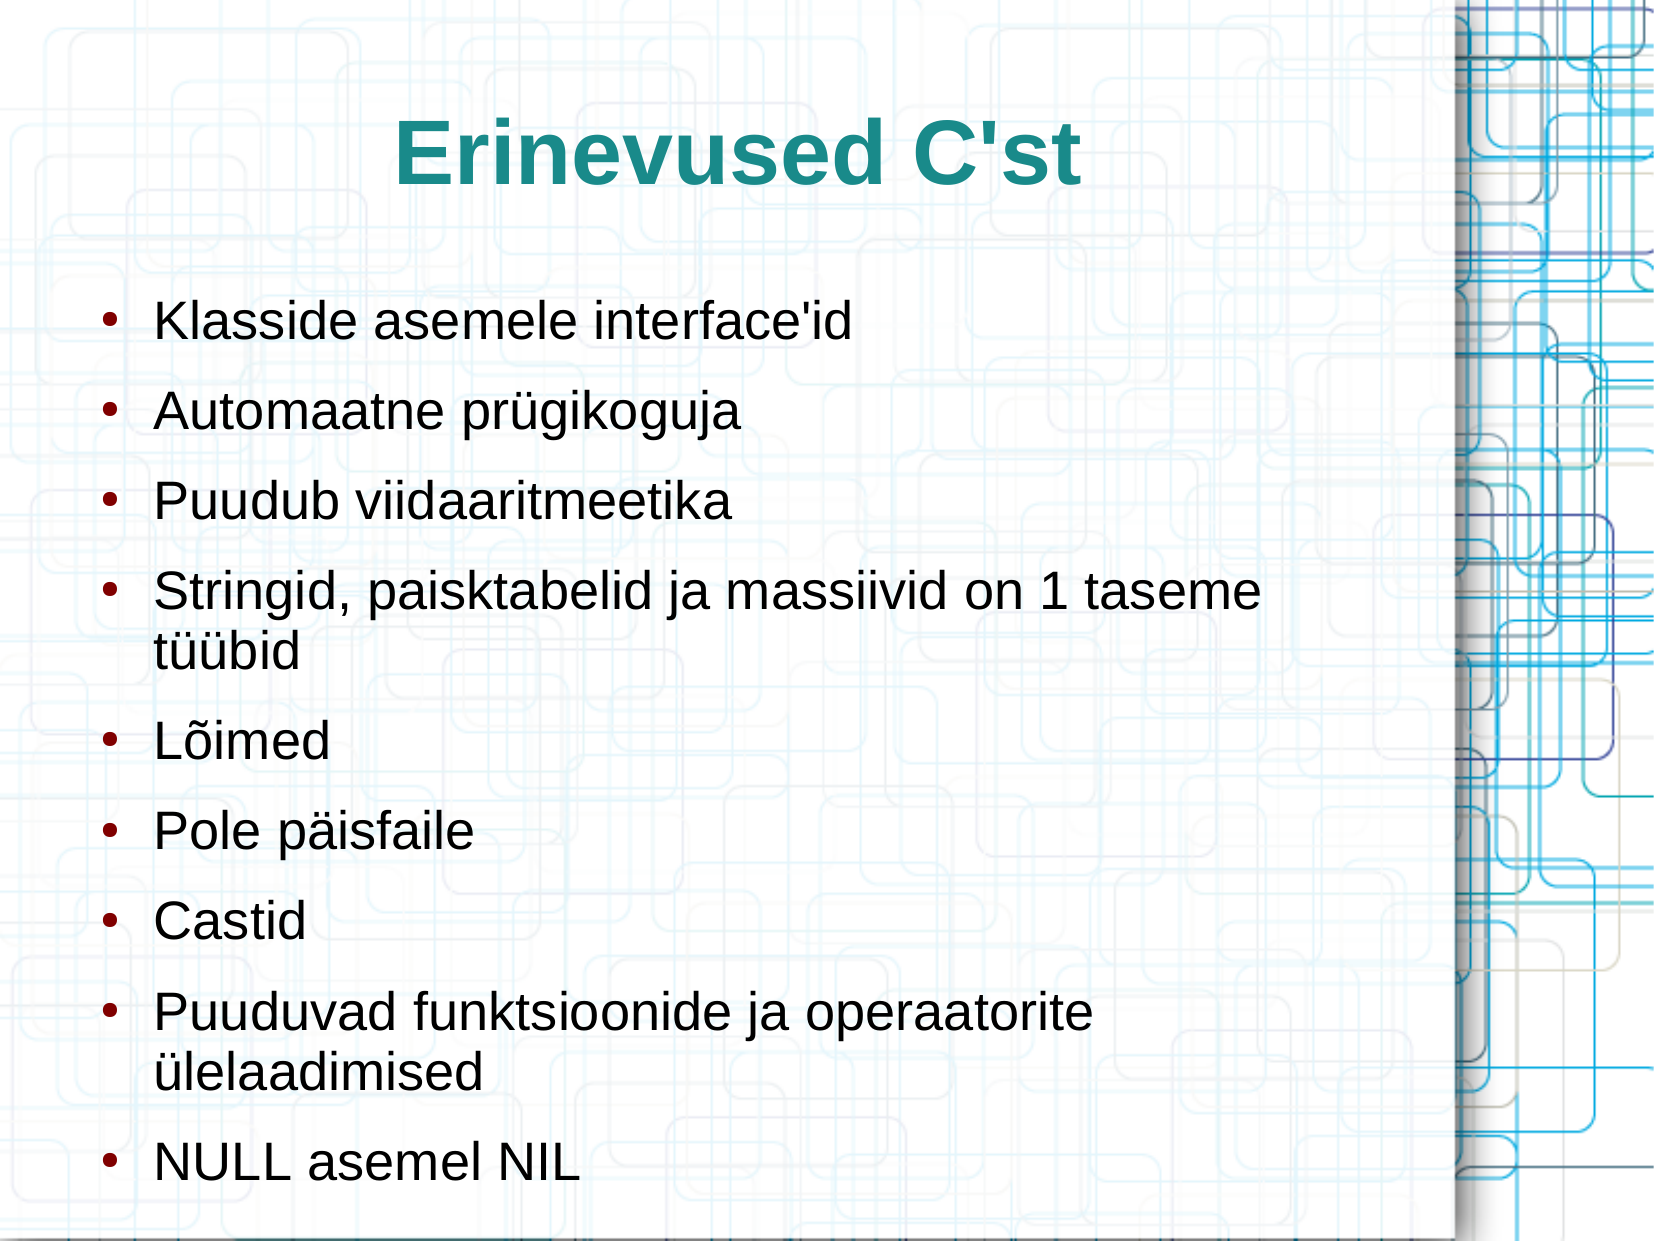

# Erinevused C'st
Klasside asemele interface'id
Automaatne prügikoguja
Puudub viidaaritmeetika
Stringid, paisktabelid ja massiivid on 1 taseme tüübid
Lõimed
Pole päisfaile
Castid
Puuduvad funktsioonide ja operaatorite ülelaadimised
NULL asemel NIL